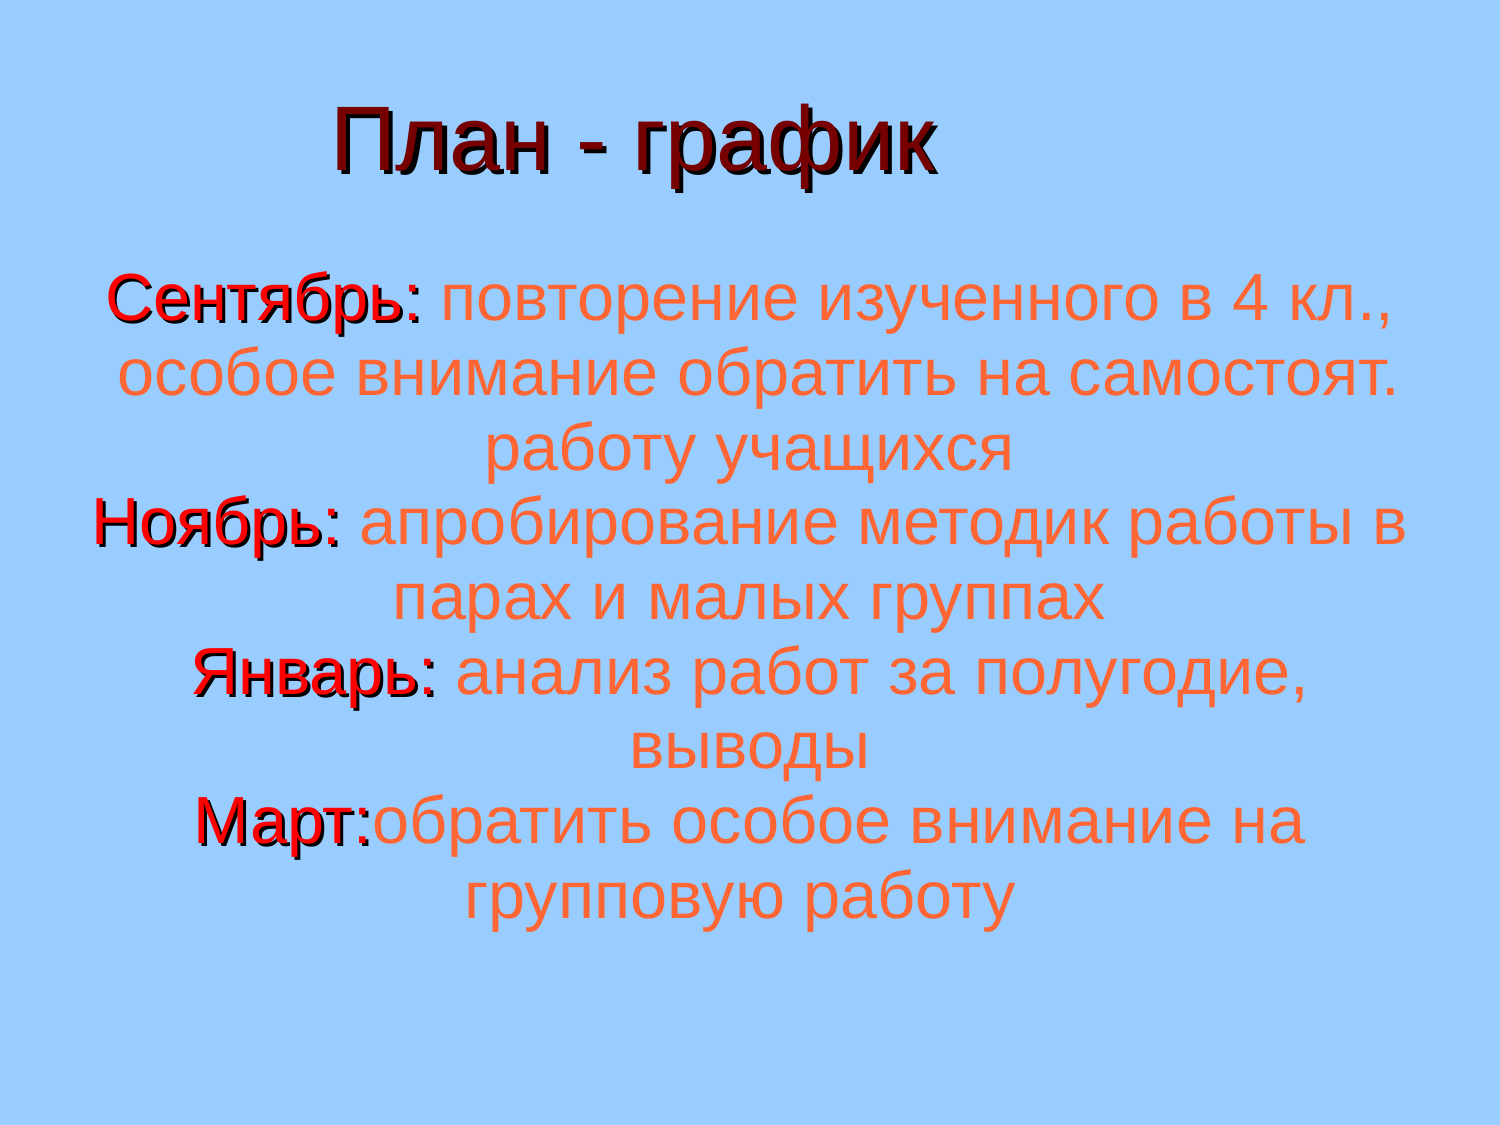

# План - график
Сентябрь: повторение изученного в 4 кл.,
 особое внимание обратить на самостоят. работу учащихся
Ноябрь: апробирование методик работы в парах и малых группах
Январь: анализ работ за полугодие, выводы
Март:обратить особое внимание на групповую работу